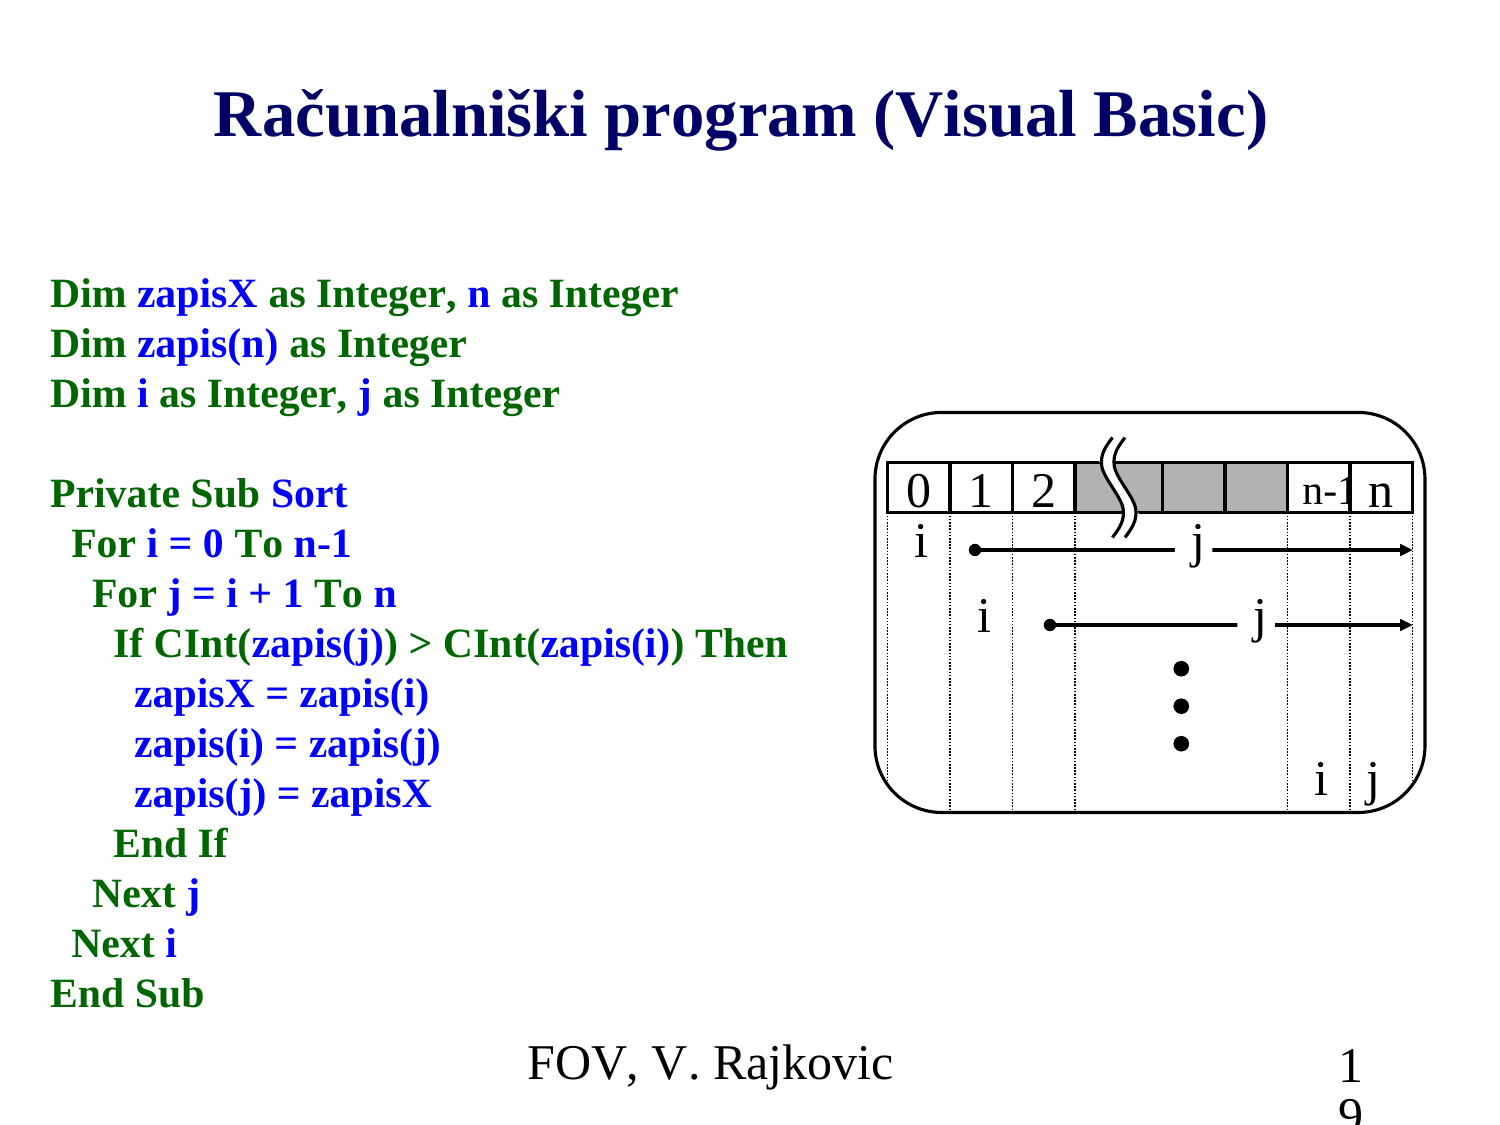

Računalniški program (Visual Basic)
Dim zapisX as Integer, n as Integer
Dim zapis(n) as Integer
Dim i as Integer, j as Integer
Private Sub Sort
 For i = 0 To n-1
 For j = i + 1 To n
 If CInt(zapis(j)) > CInt(zapis(i)) Then
 zapisX = zapis(i)
 zapis(i) = zapis(j)
 zapis(j) = zapisX
 End If
 Next j
 Next i
End Sub
0
1
2
n-1
n
i j
i j
i j
FOV, V. Rajkovic
19